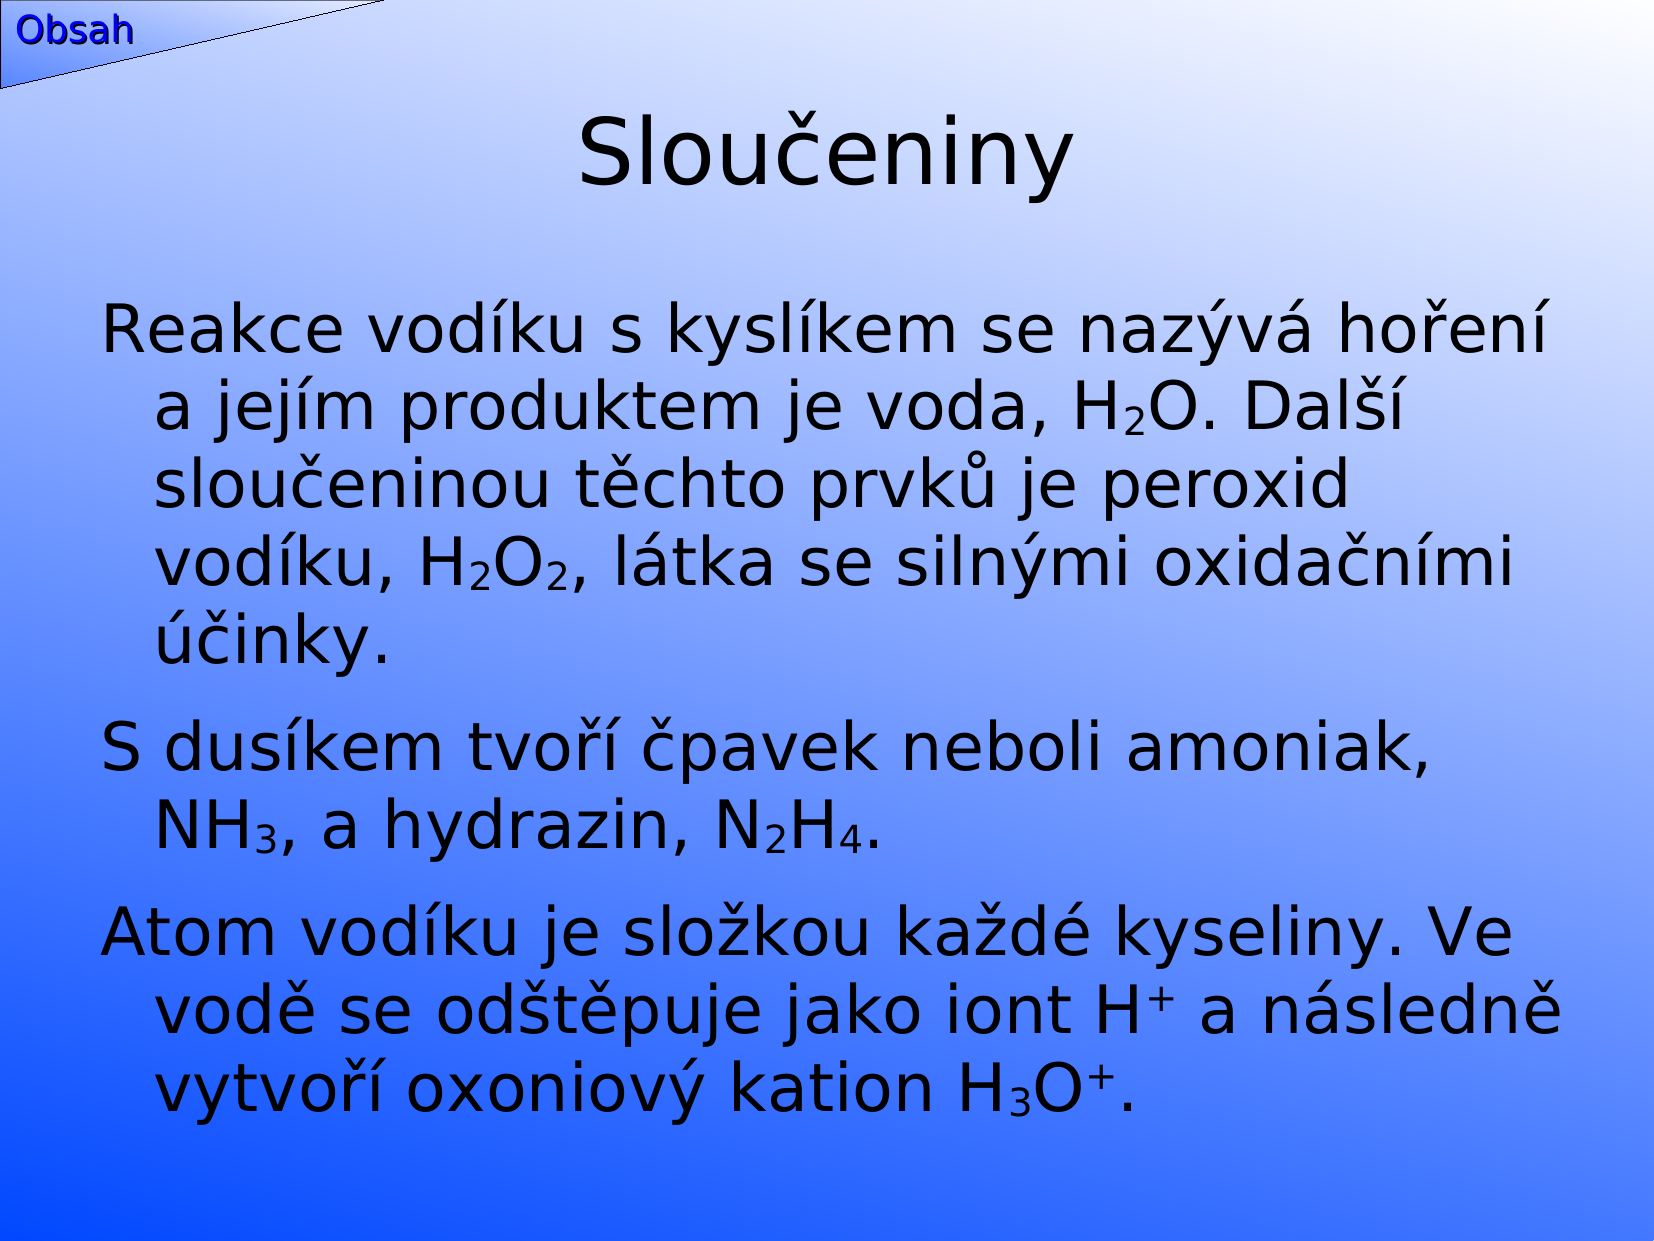

Obsah
# Sloučeniny
Reakce vodíku s kyslíkem se nazývá hoření a jejím produktem je voda, H2O. Další sloučeninou těchto prvků je peroxid vodíku, H2O2, látka se silnými oxidačními účinky.
S dusíkem tvoří čpavek neboli amoniak, NH3, a hydrazin, N2H4.
Atom vodíku je složkou každé kyseliny. Ve vodě se odštěpuje jako iont H+ a následně vytvoří oxoniový kation H3O+.